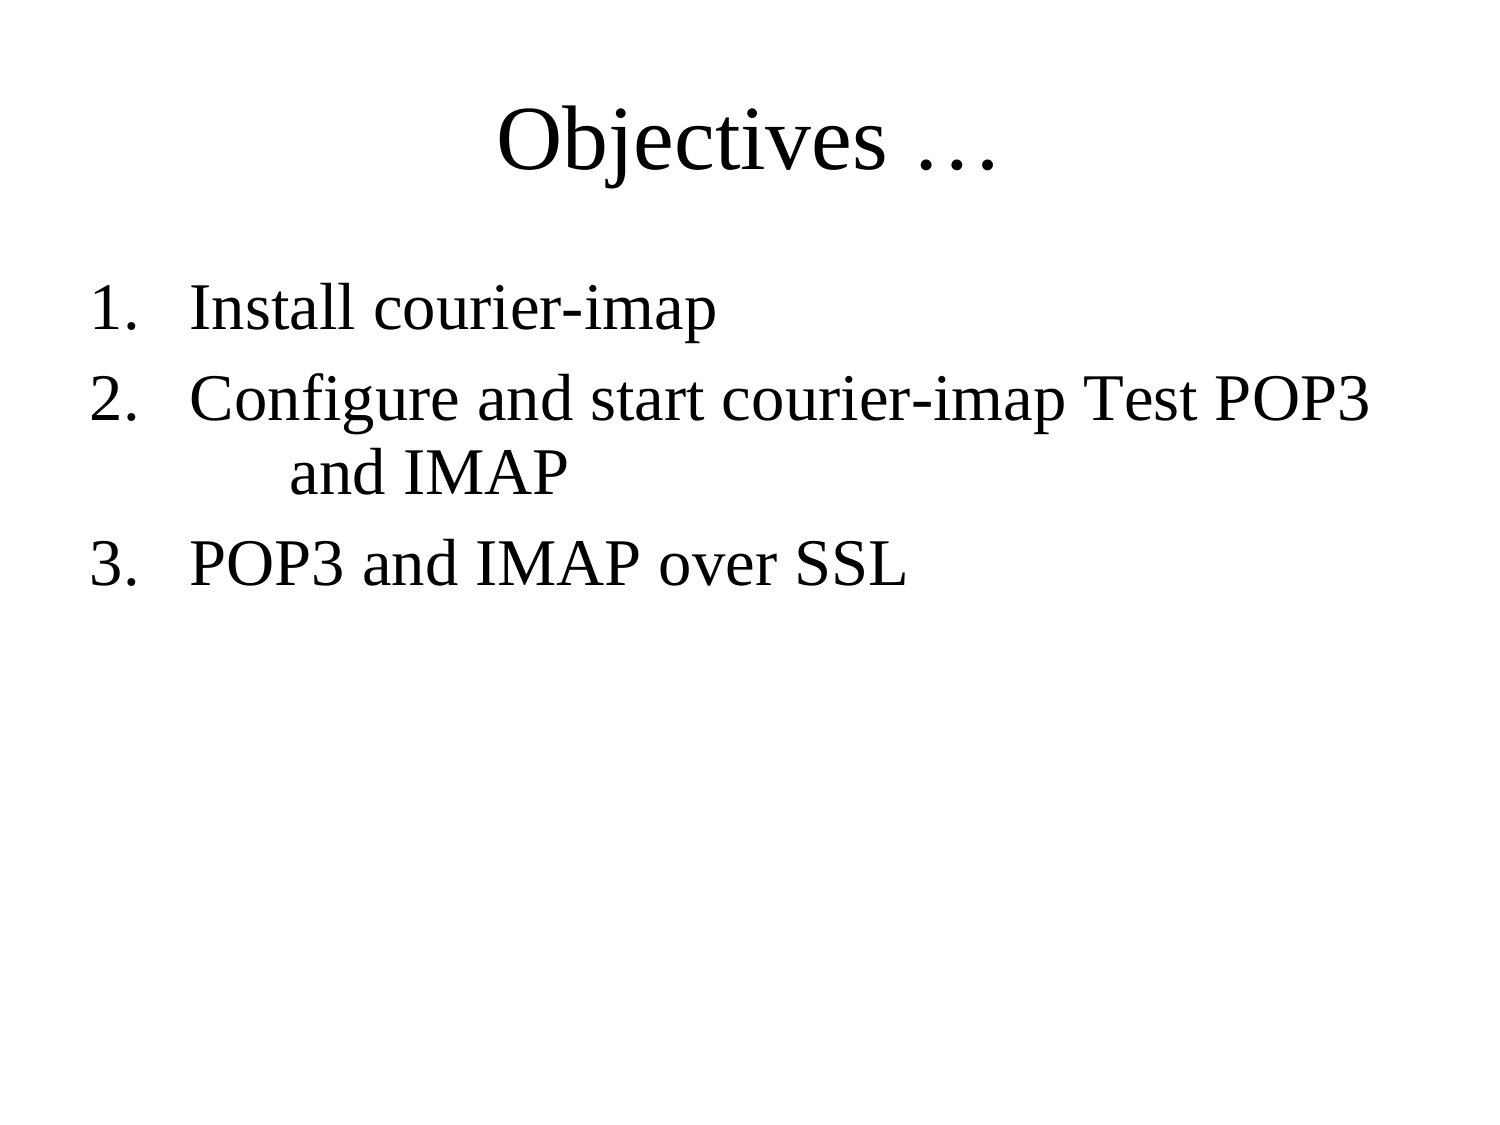

# Objectives …
Install courier-imap
Configure and start courier-imap Test POP3 and IMAP
POP3 and IMAP over SSL